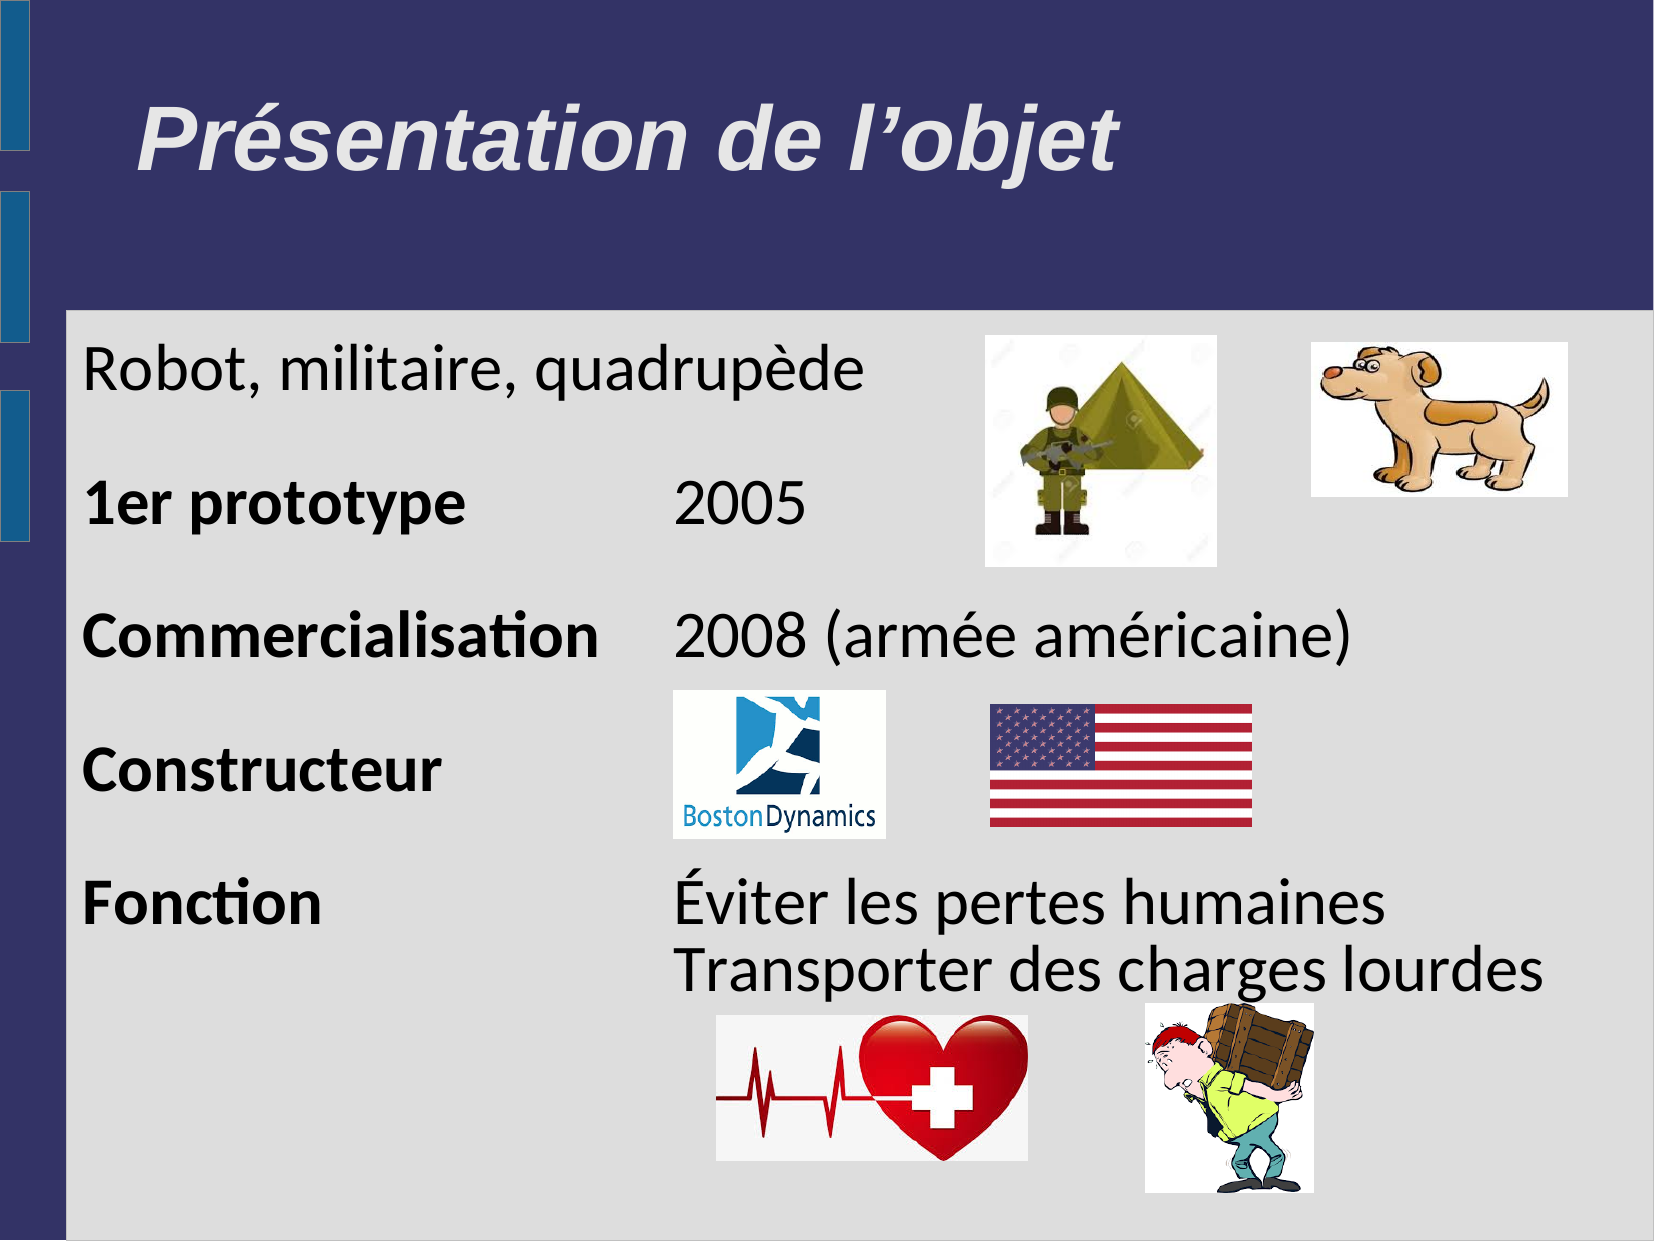

# Présentation de l’objet
Robot, militaire, quadrupède
1er prototype  		2005
Commercialisation 	2008 (armée américaine)
Constructeur
Fonction 			Éviter les pertes humaines
					Transporter des charges lourdes